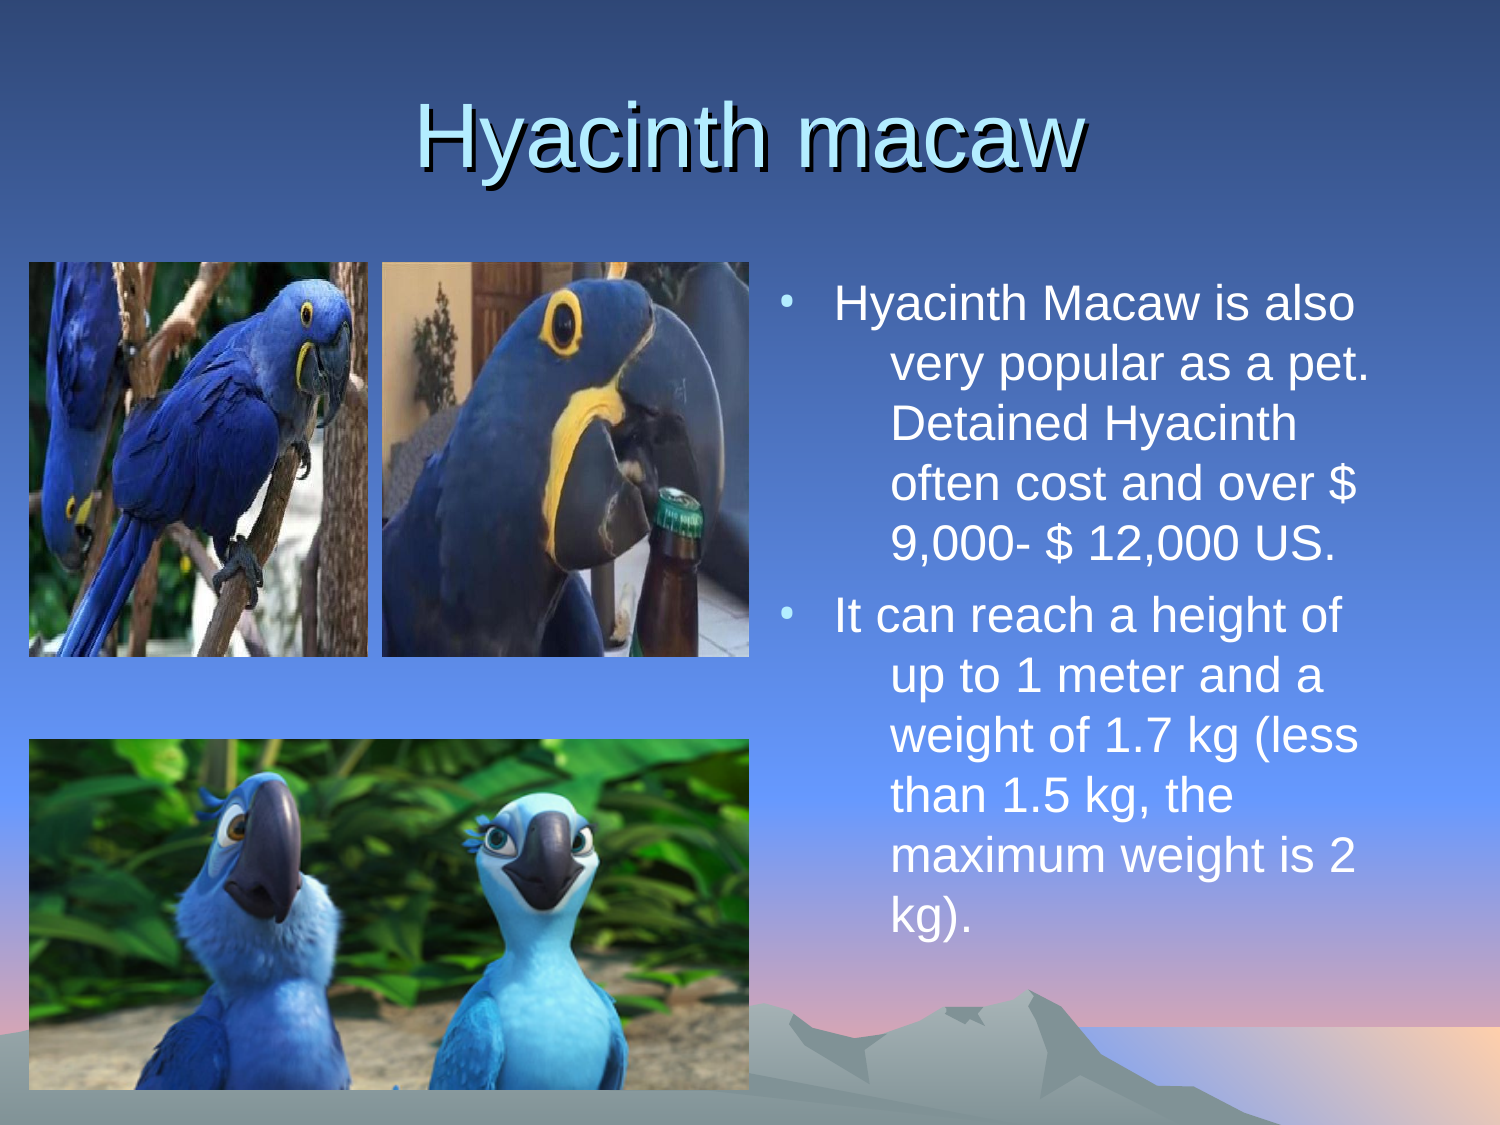

# Hyacinth macaw
Hyacinth Macaw is also very popular as a pet. Detained Hyacinth often cost and over $ 9,000- $ 12,000 US.
It can reach a height of up to 1 meter and a weight of 1.7 kg (less than 1.5 kg, the maximum weight is 2 kg).